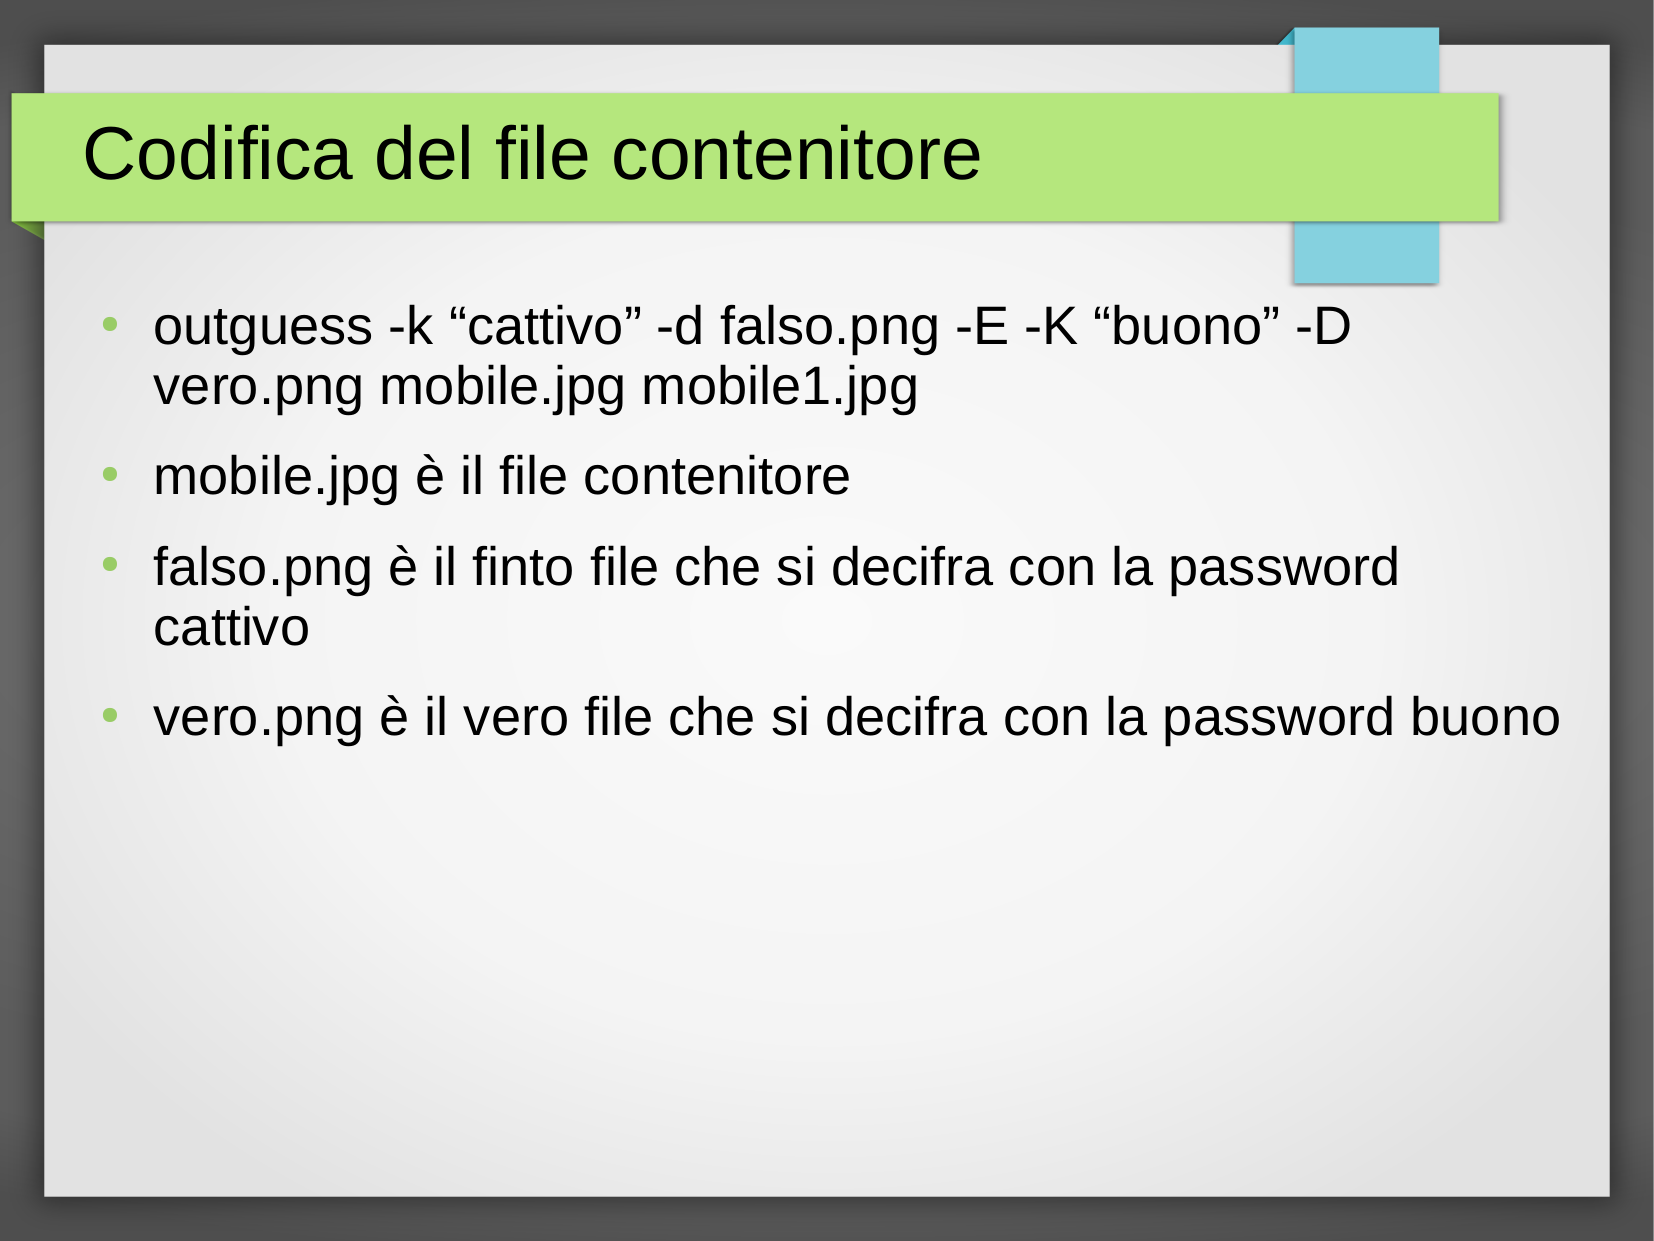

# Codifica del file contenitore
outguess -k “cattivo” -d falso.png -E -K “buono” -D vero.png mobile.jpg mobile1.jpg
mobile.jpg è il file contenitore
falso.png è il finto file che si decifra con la password cattivo
vero.png è il vero file che si decifra con la password buono